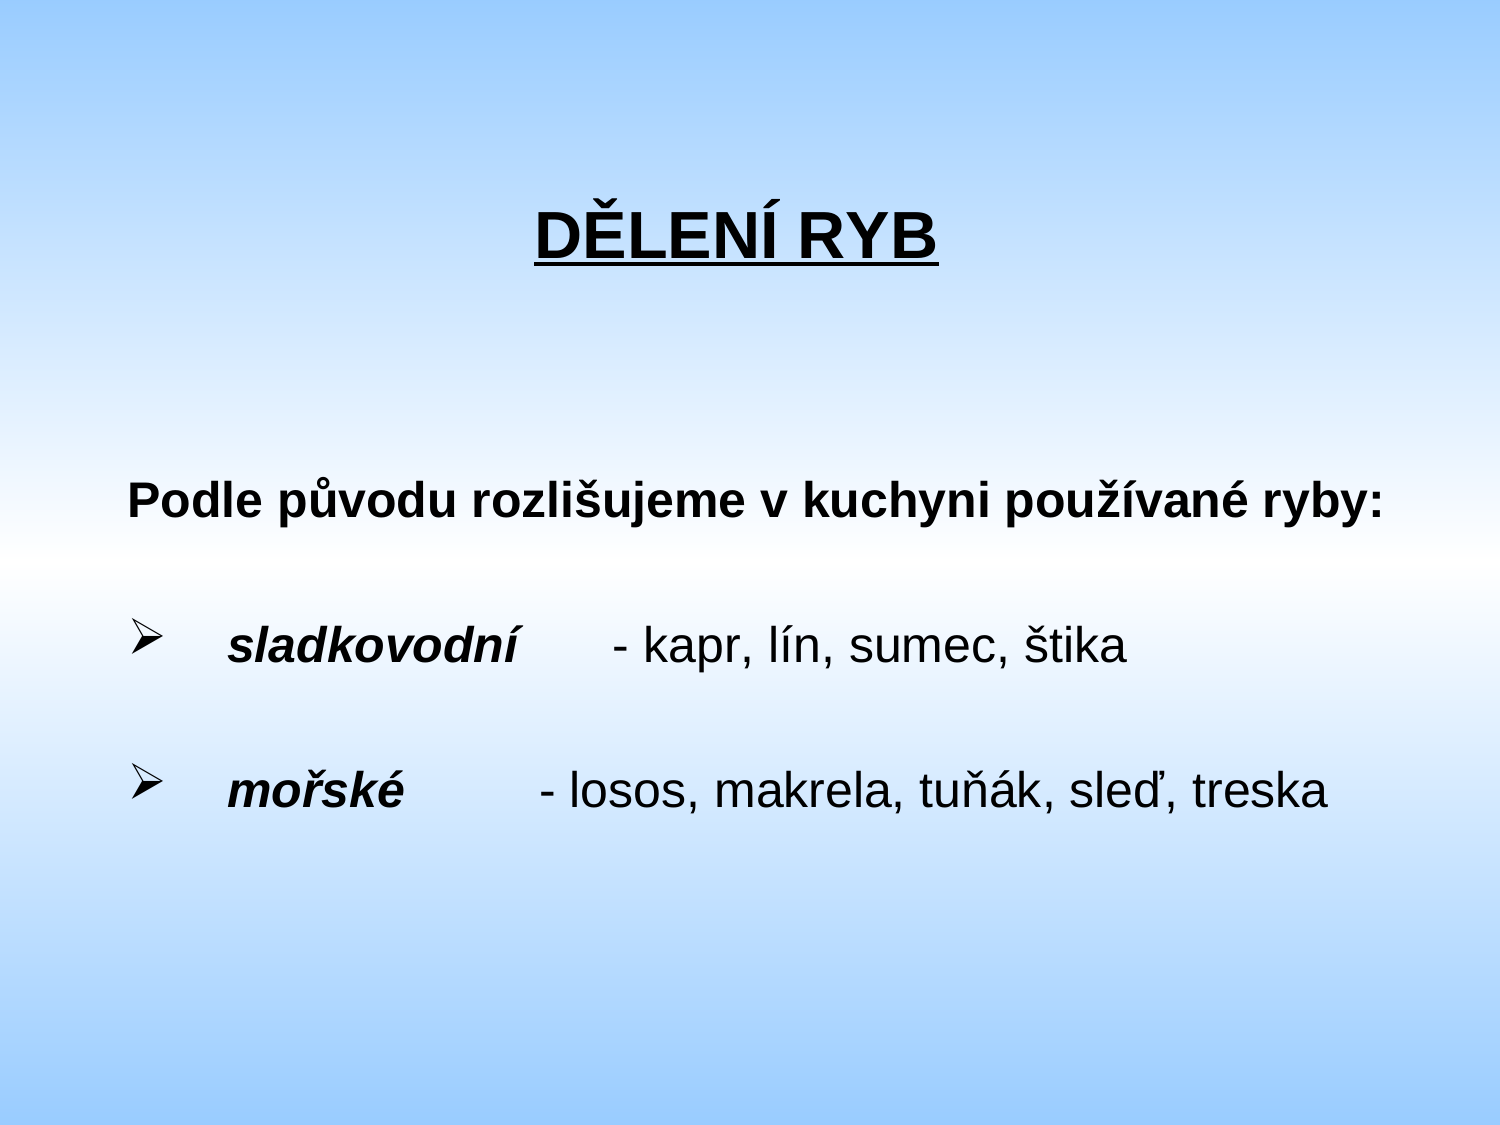

# DĚLENÍ RYB
Podle původu rozlišujeme v kuchyni používané ryby:
sladkovodní 	- kapr, lín, sumec, štika
mořské 		- losos, makrela, tuňák, sleď, treska